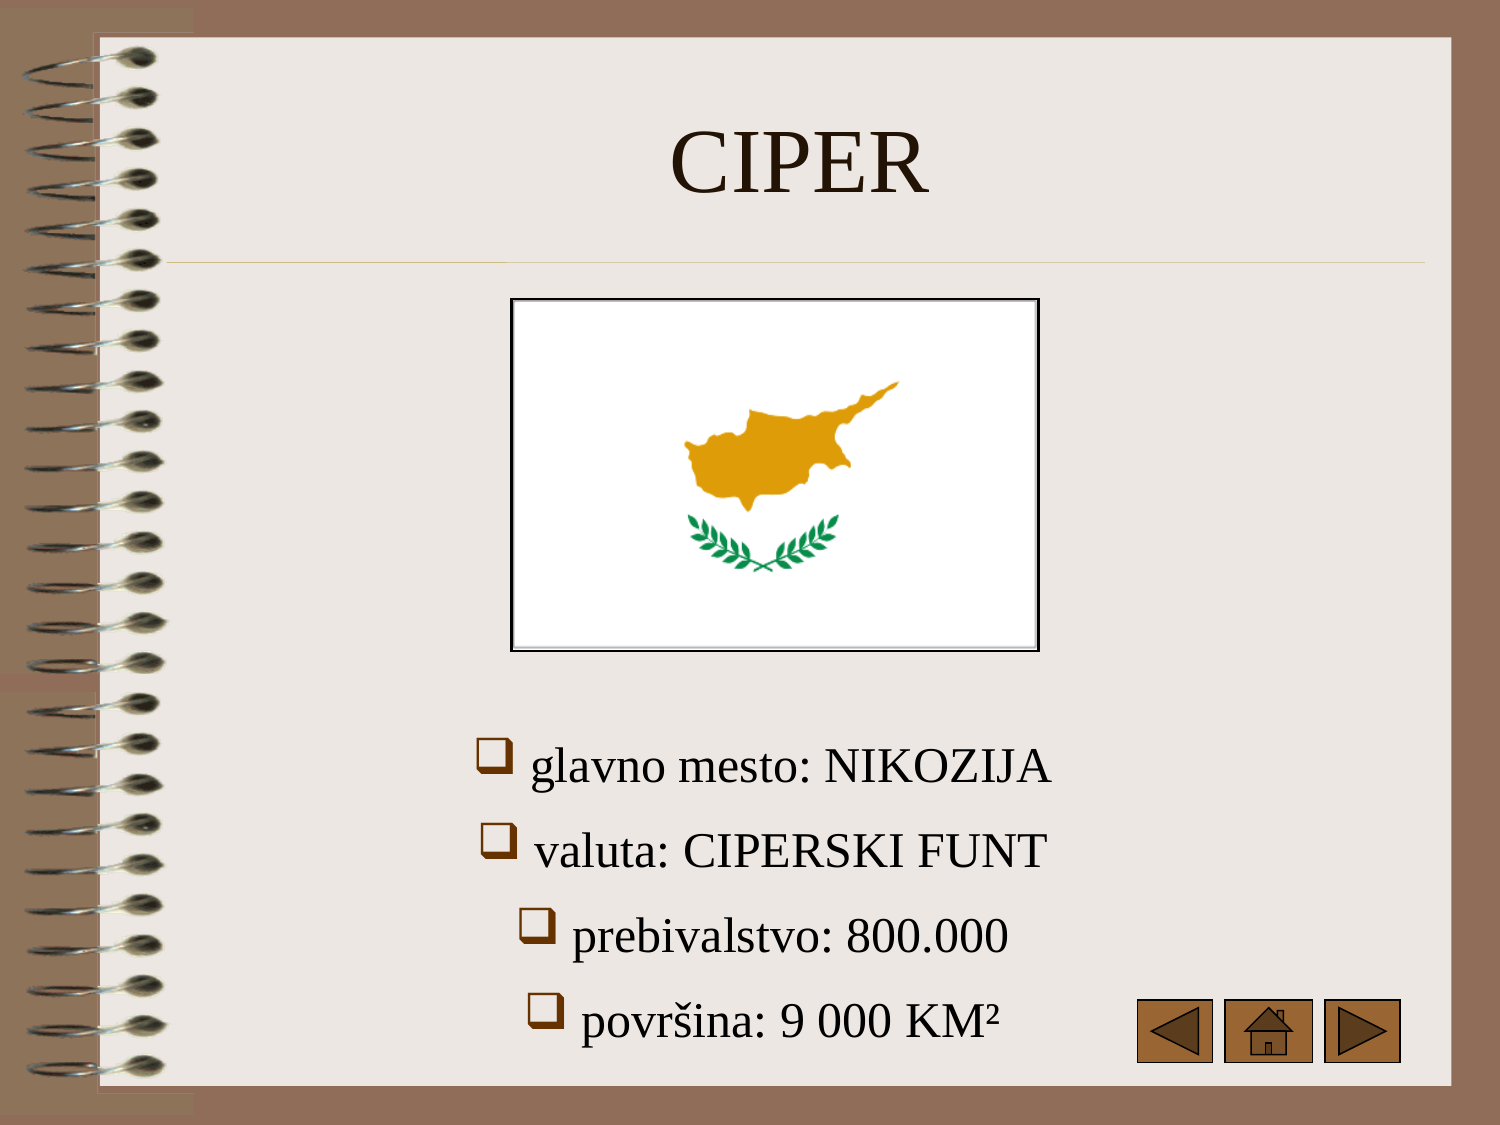

# CIPER
 glavno mesto: NIKOZIJA
 valuta: CIPERSKI FUNT
 prebivalstvo: 800.000
 površina: 9 000 KM²